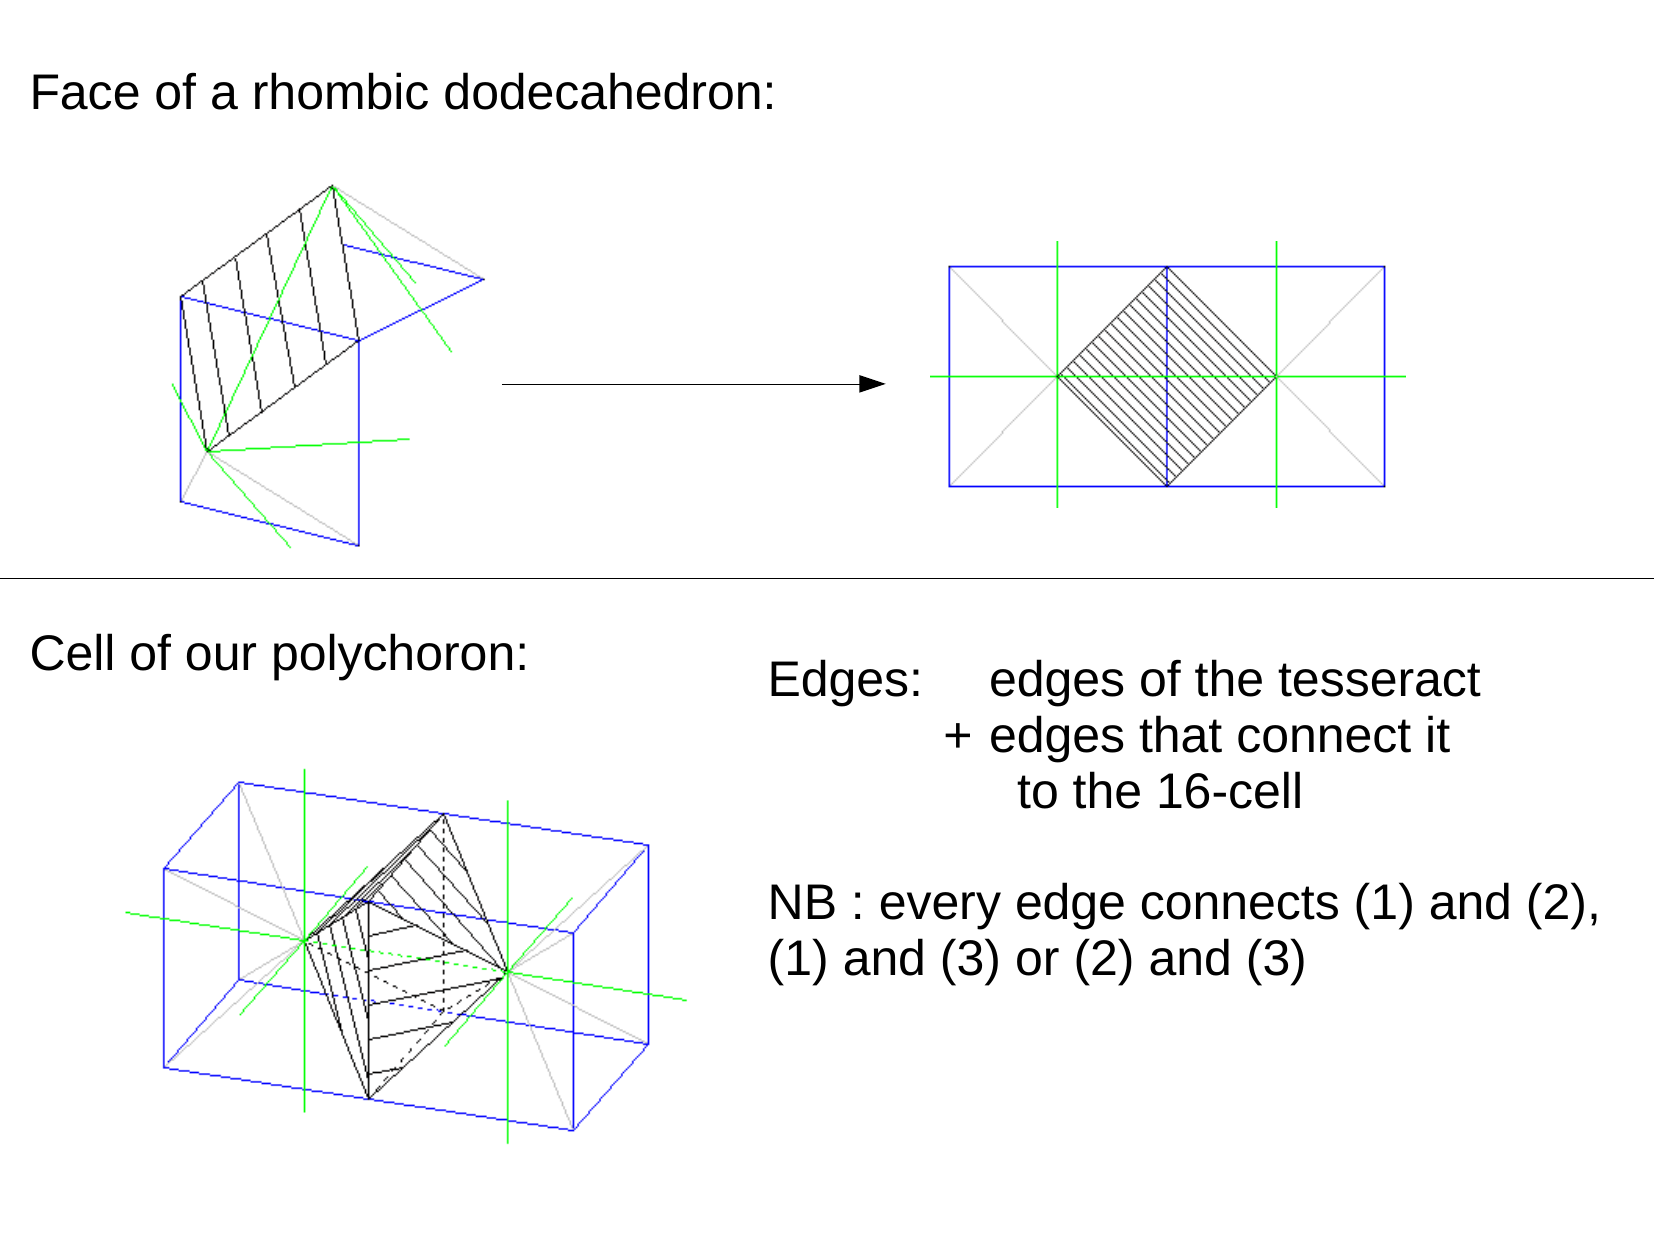

Face of a rhombic dodecahedron:
Cell of our polychoron:
Edges: 	edges of the tesseract
		 +	edges that connect it
			 to the 16-cell
NB : every edge connects (1) and (2), (1) and (3) or (2) and (3)